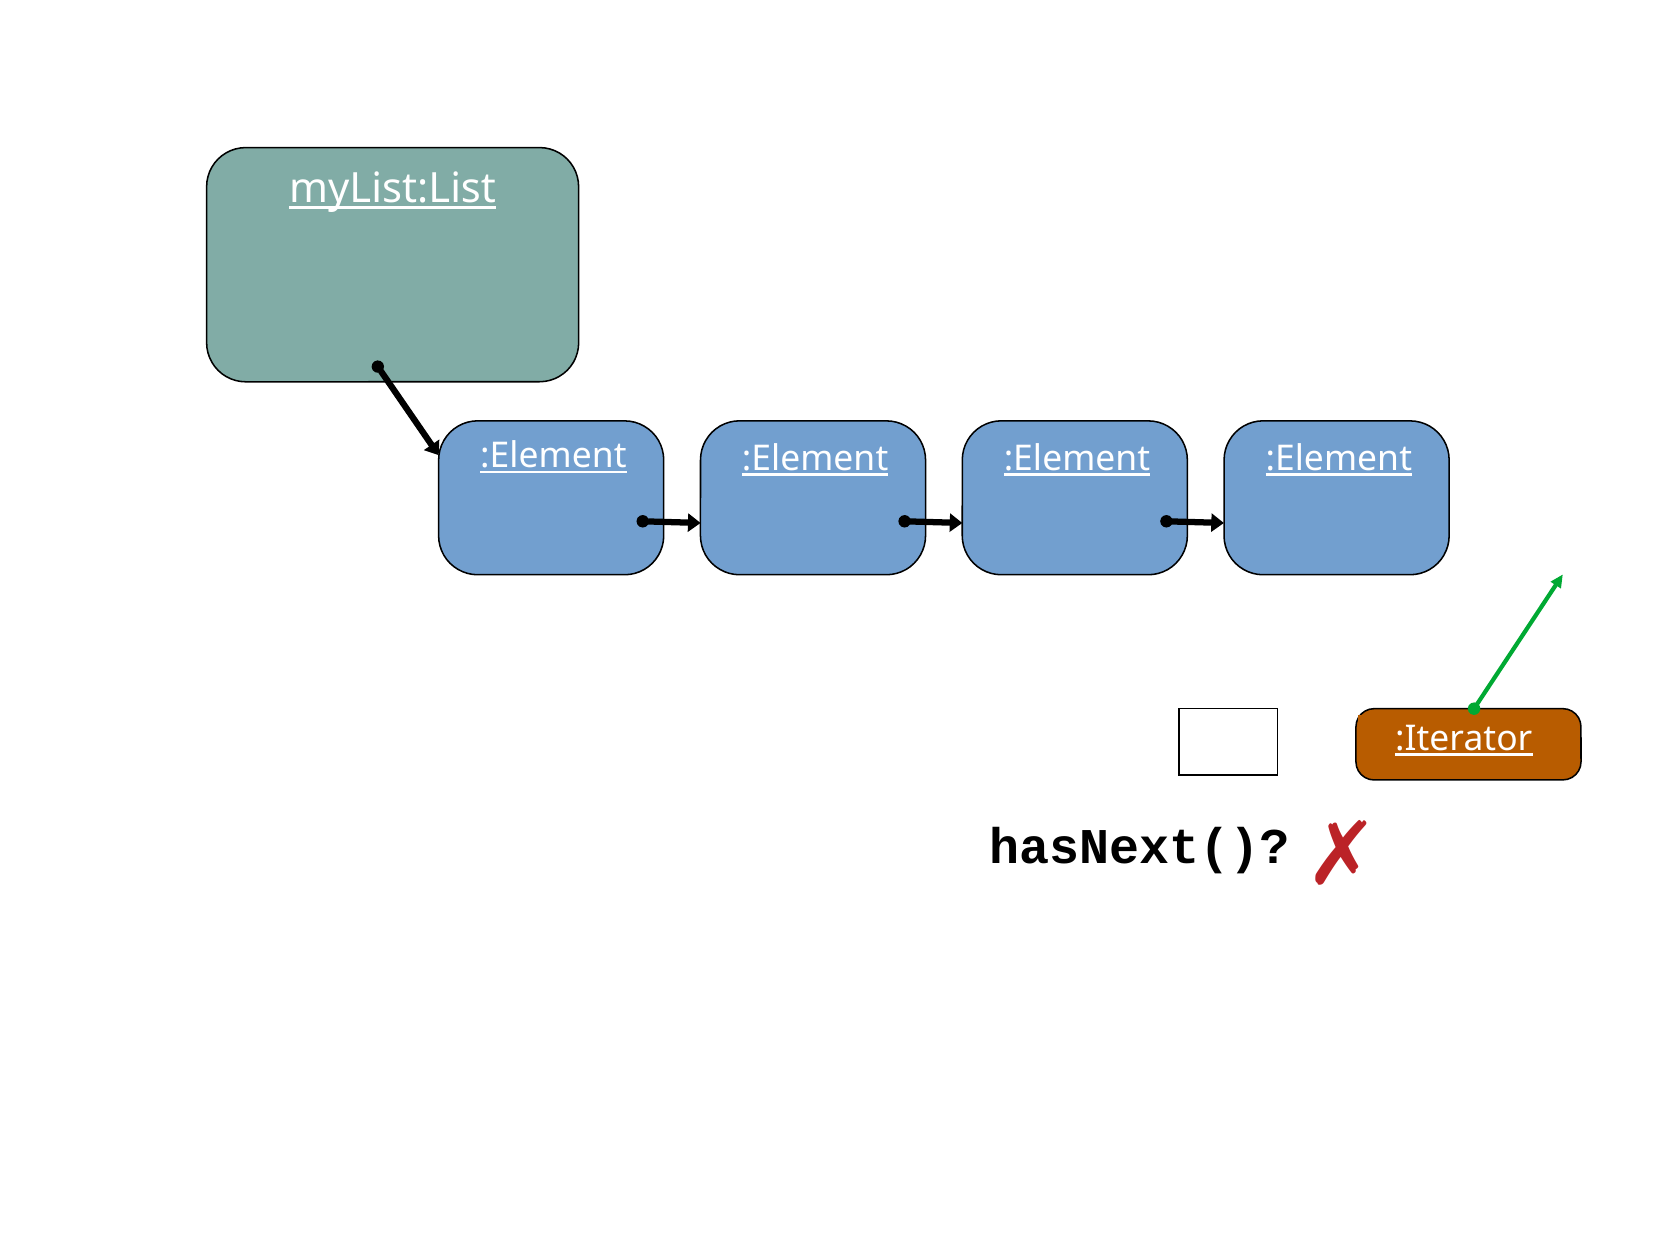

myList:List
:Element
:Element
:Element
:Element
:Iterator
✗
hasNext()?